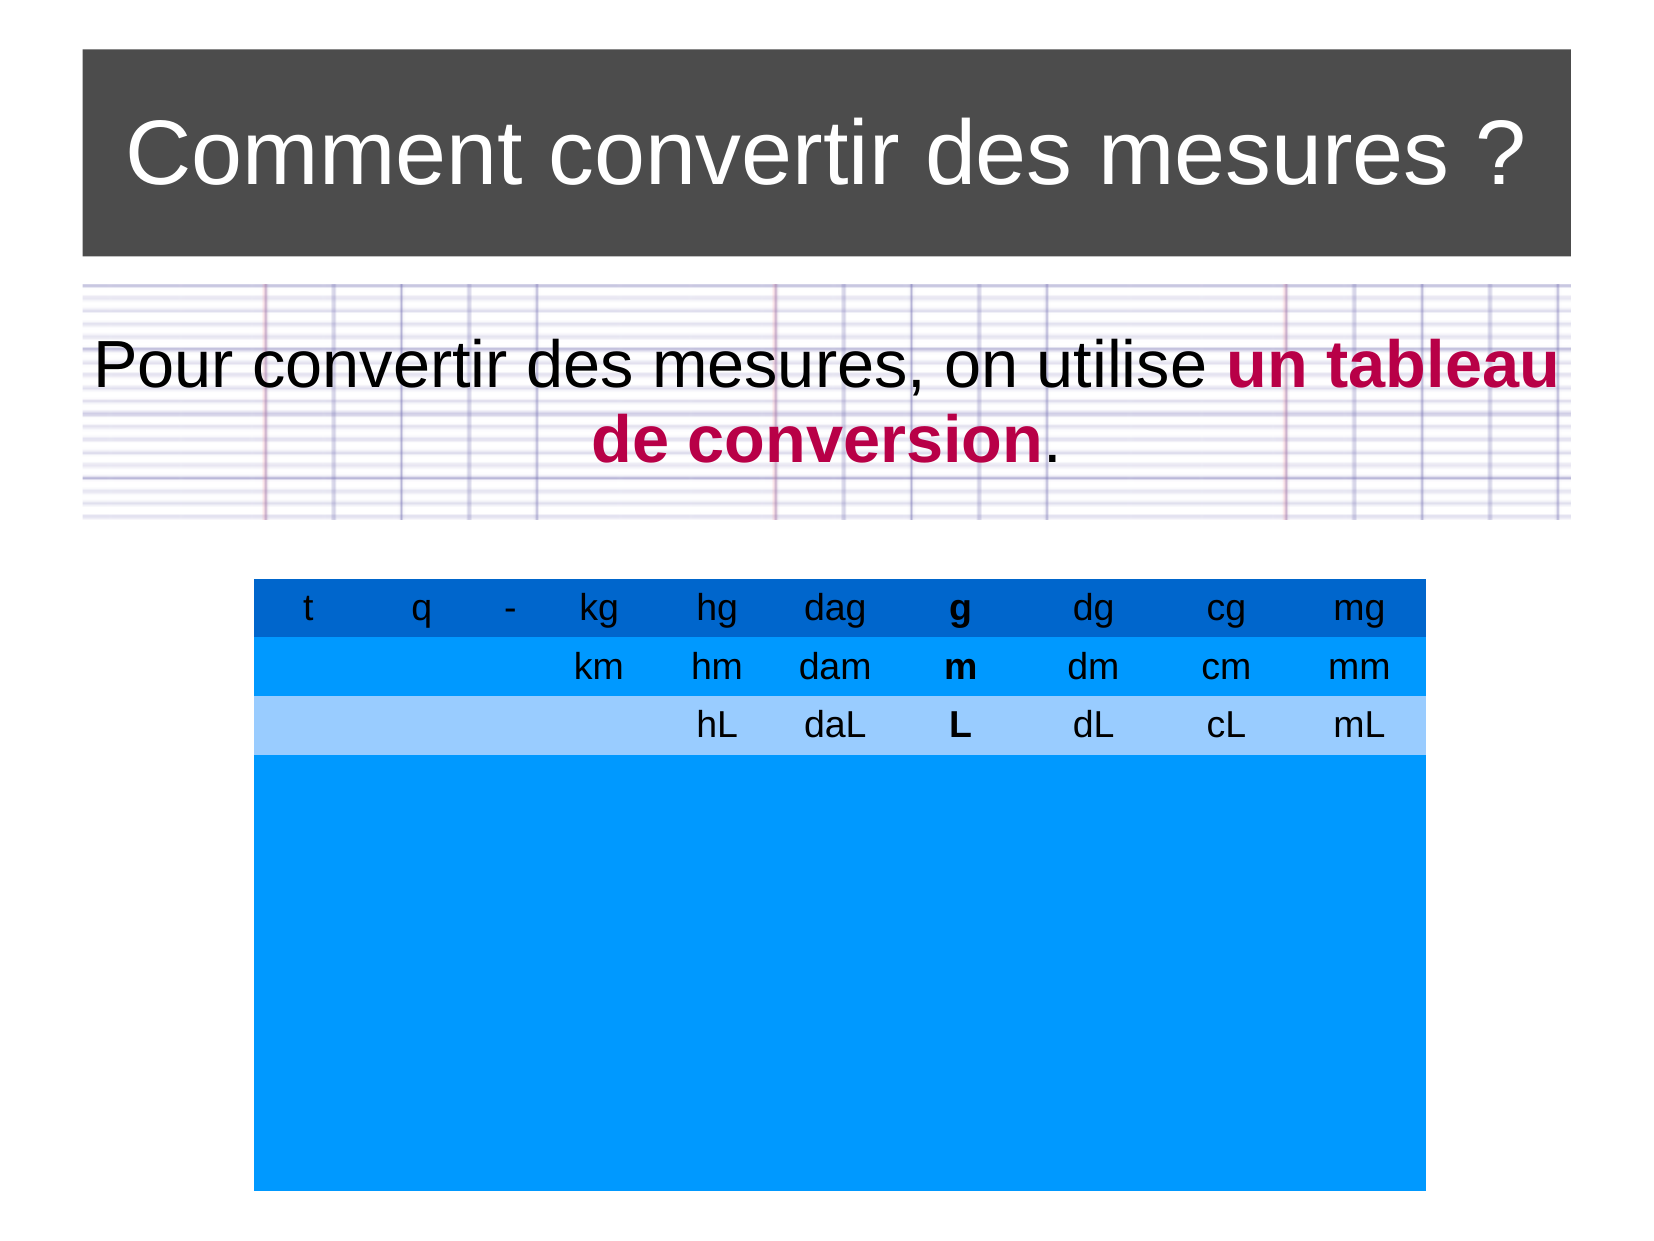

# Comment convertir des mesures ?
Pour convertir des mesures, on utilise un tableau de conversion.
| t | q | - | kg | hg | dag | g | dg | cg | mg |
| --- | --- | --- | --- | --- | --- | --- | --- | --- | --- |
| | | | km | hm | dam | m | dm | cm | mm |
| | | | | hL | daL | L | dL | cL | mL |
| | | | | | | | | | |